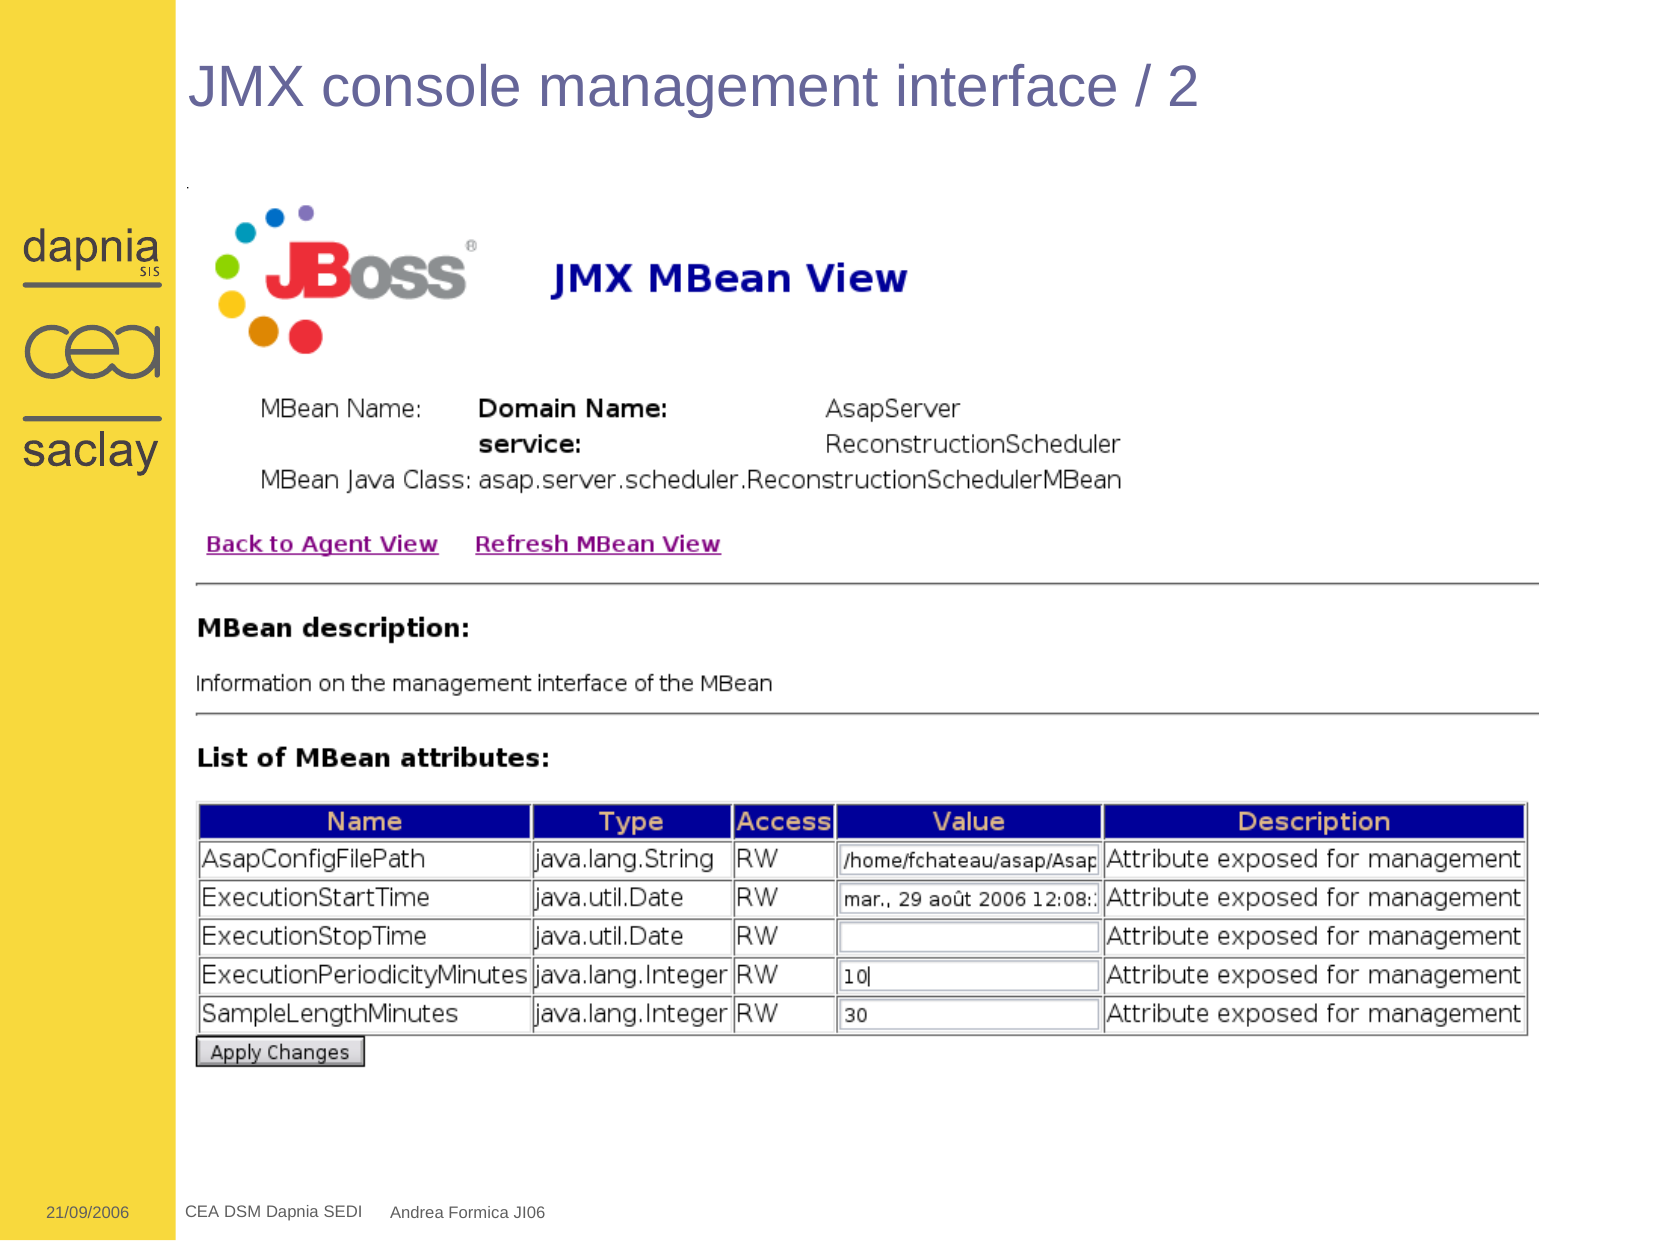

# JMX console management interface / 2
21/09/2006
Andrea Formica JI06